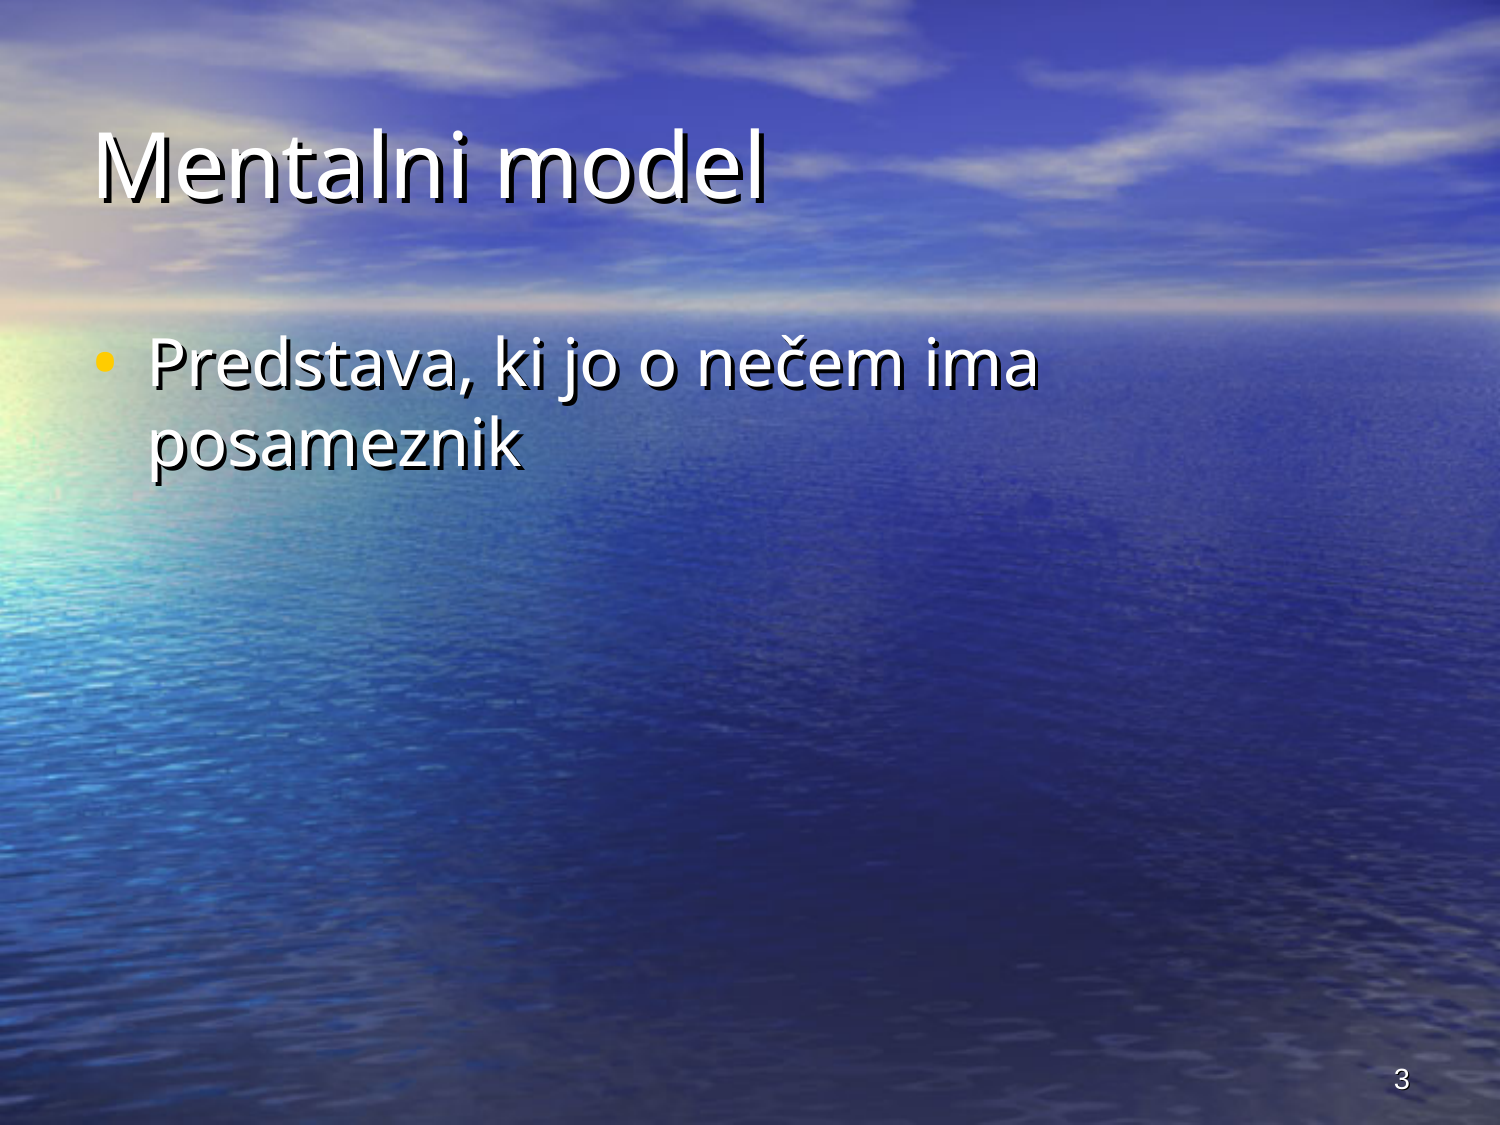

# Mentalni model
Predstava, ki jo o nečem ima posameznik